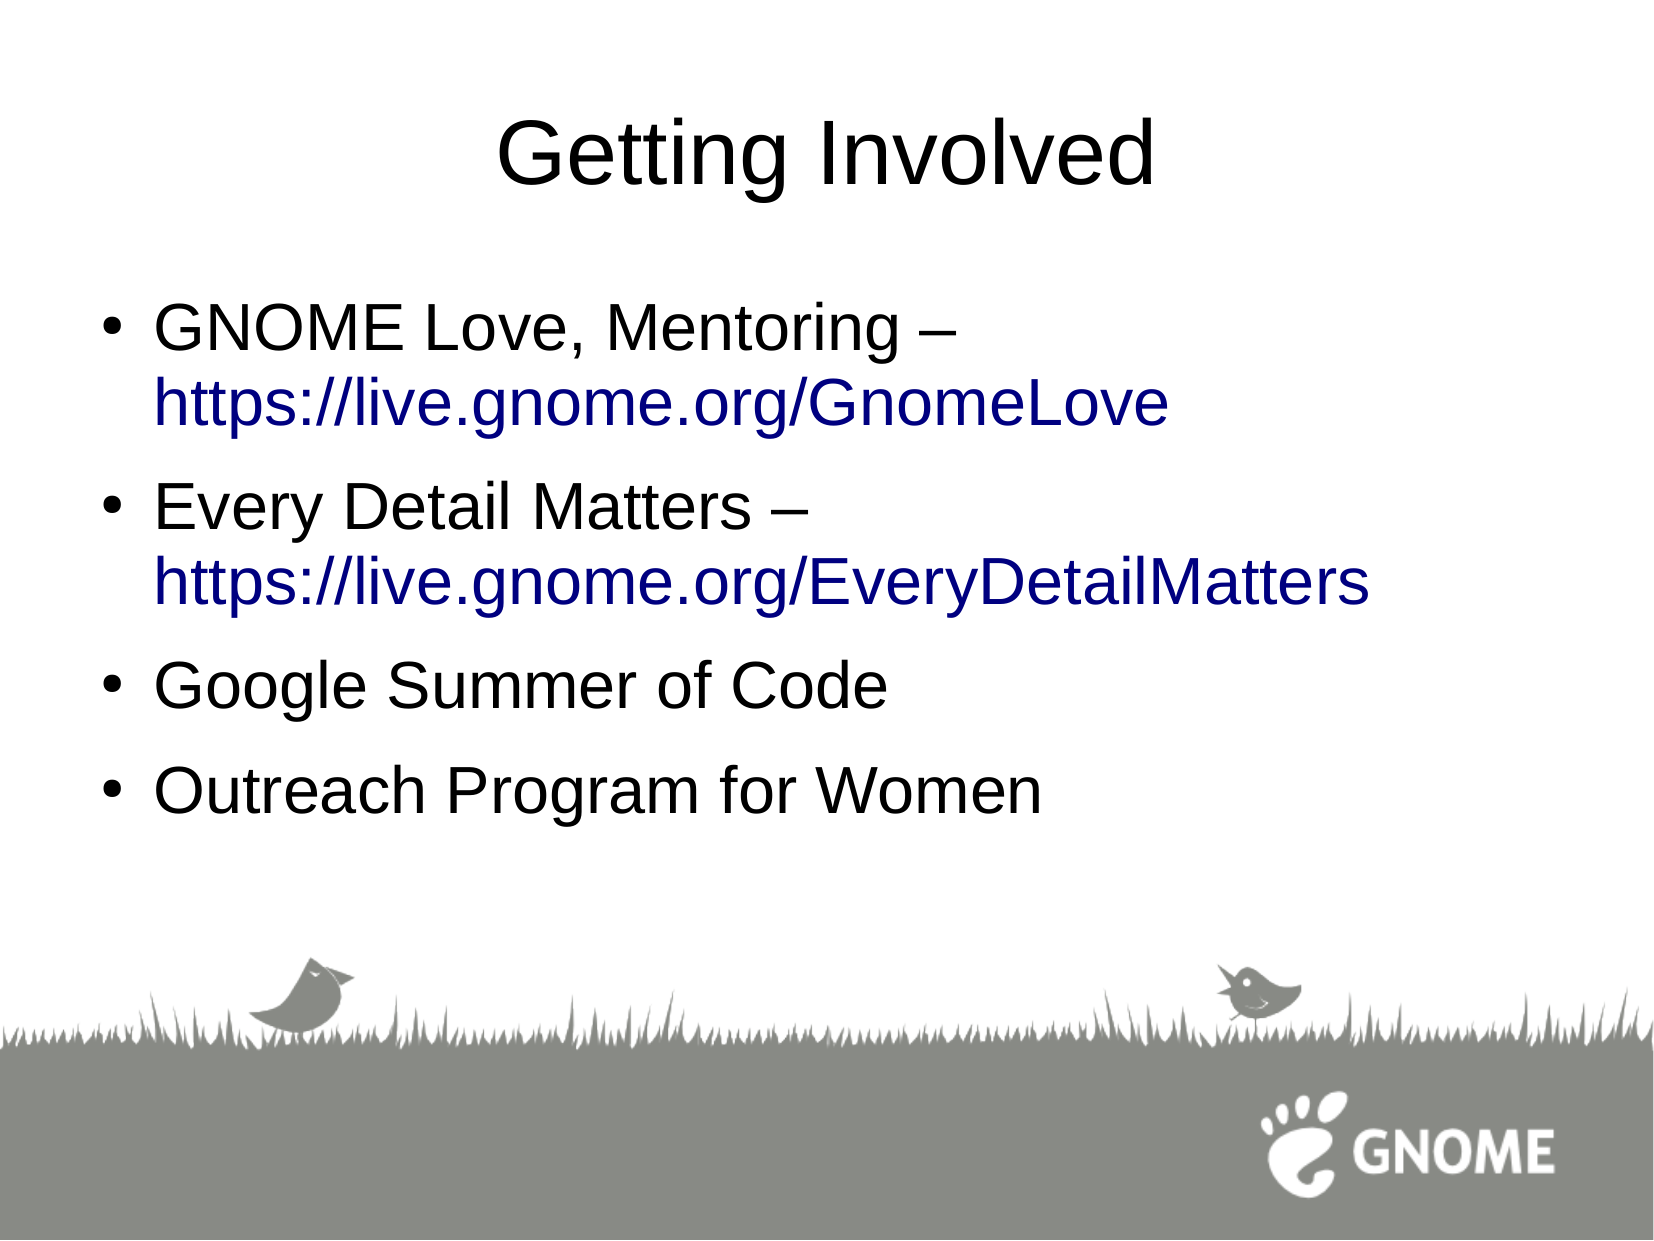

# Getting Involved
GNOME Love, Mentoring – https://live.gnome.org/GnomeLove
Every Detail Matters – https://live.gnome.org/EveryDetailMatters
Google Summer of Code
Outreach Program for Women